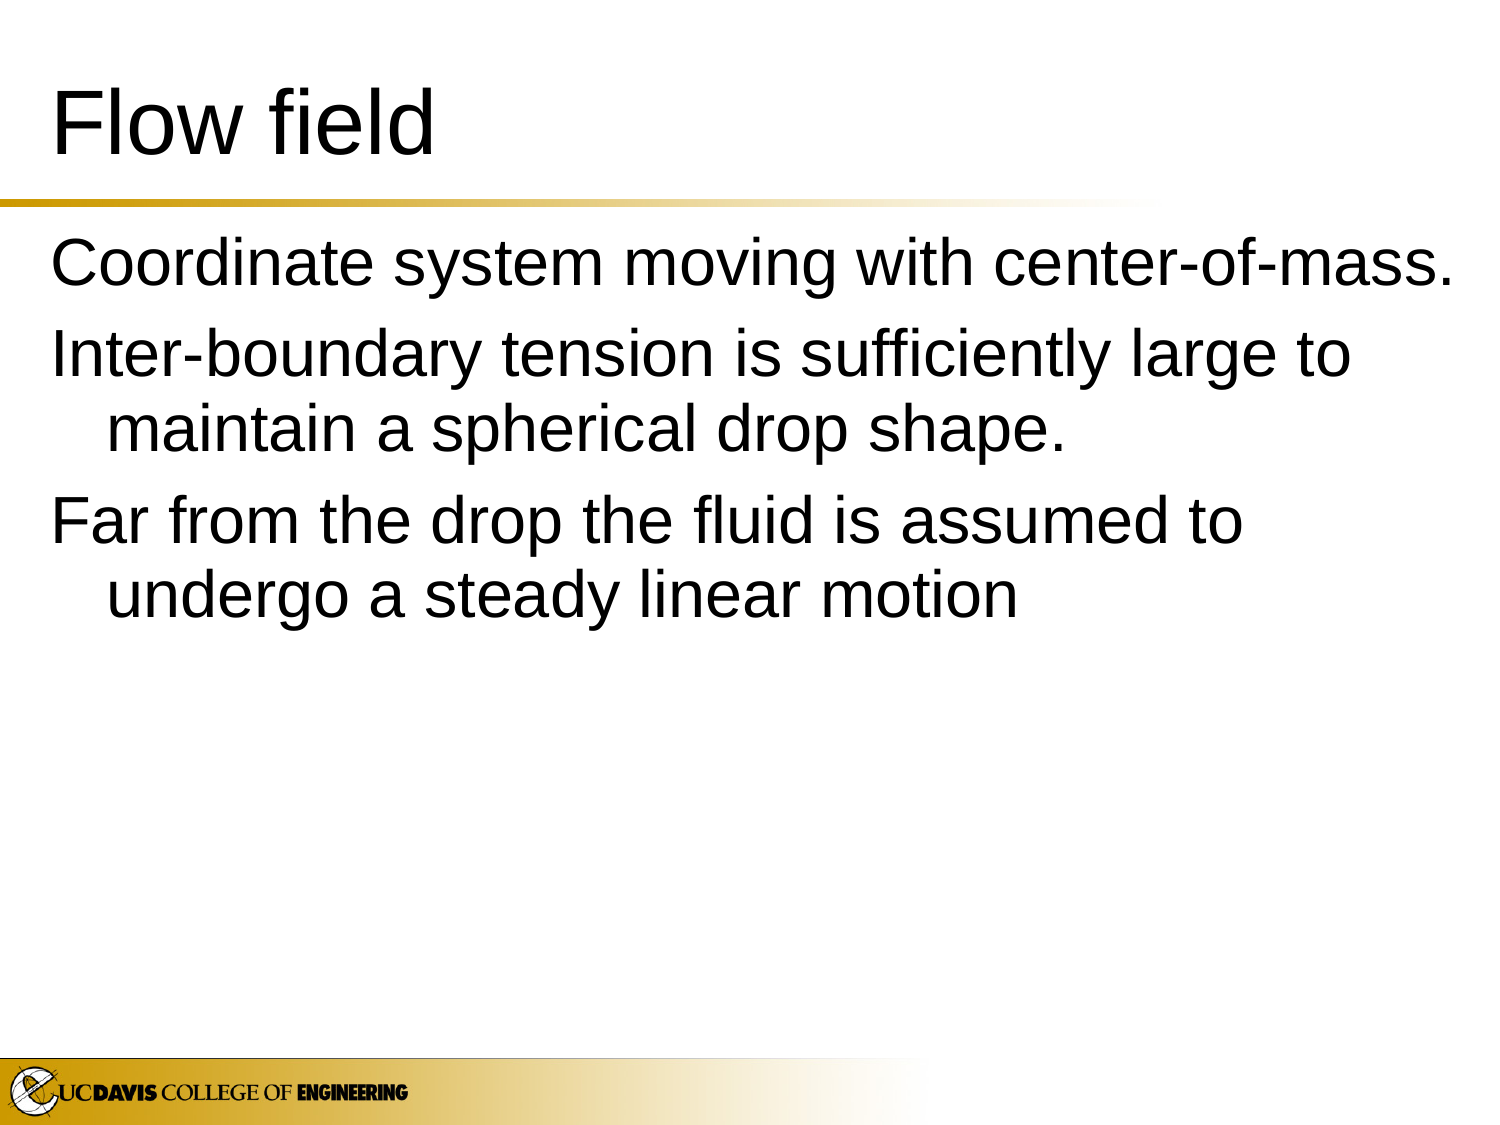

# Flow field
Coordinate system moving with center-of-mass.
Inter-boundary tension is sufficiently large to maintain a spherical drop shape.
Far from the drop the fluid is assumed to undergo a steady linear motion